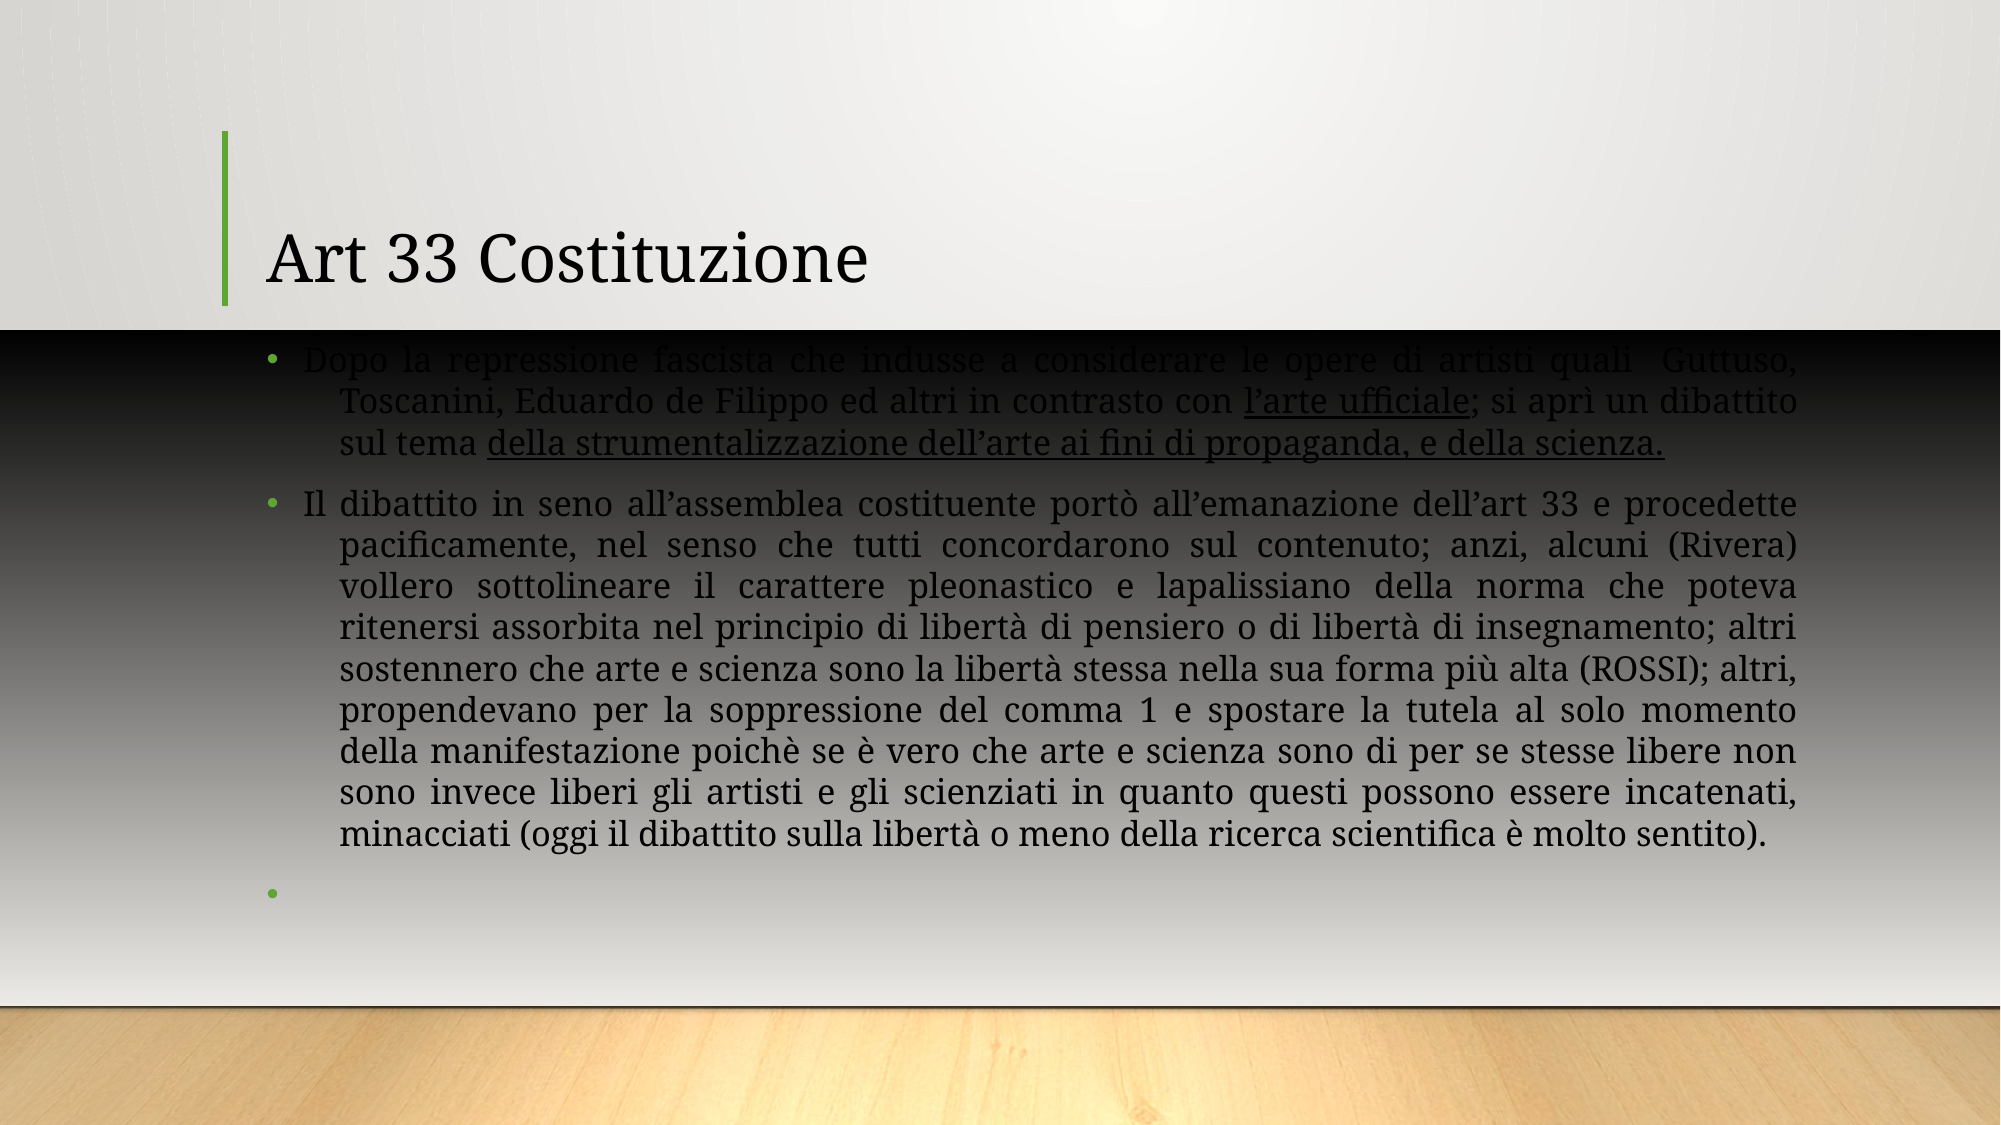

# Art 33 Costituzione
Dopo la repressione fascista che indusse a considerare le opere di artisti quali Guttuso, Toscanini, Eduardo de Filippo ed altri in contrasto con l’arte ufficiale; si aprì un dibattito sul tema della strumentalizzazione dell’arte ai fini di propaganda, e della scienza.
Il dibattito in seno all’assemblea costituente portò all’emanazione dell’art 33 e procedette pacificamente, nel senso che tutti concordarono sul contenuto; anzi, alcuni (Rivera) vollero sottolineare il carattere pleonastico e lapalissiano della norma che poteva ritenersi assorbita nel principio di libertà di pensiero o di libertà di insegnamento; altri sostennero che arte e scienza sono la libertà stessa nella sua forma più alta (ROSSI); altri, propendevano per la soppressione del comma 1 e spostare la tutela al solo momento della manifestazione poichè se è vero che arte e scienza sono di per se stesse libere non sono invece liberi gli artisti e gli scienziati in quanto questi possono essere incatenati, minacciati (oggi il dibattito sulla libertà o meno della ricerca scientifica è molto sentito).